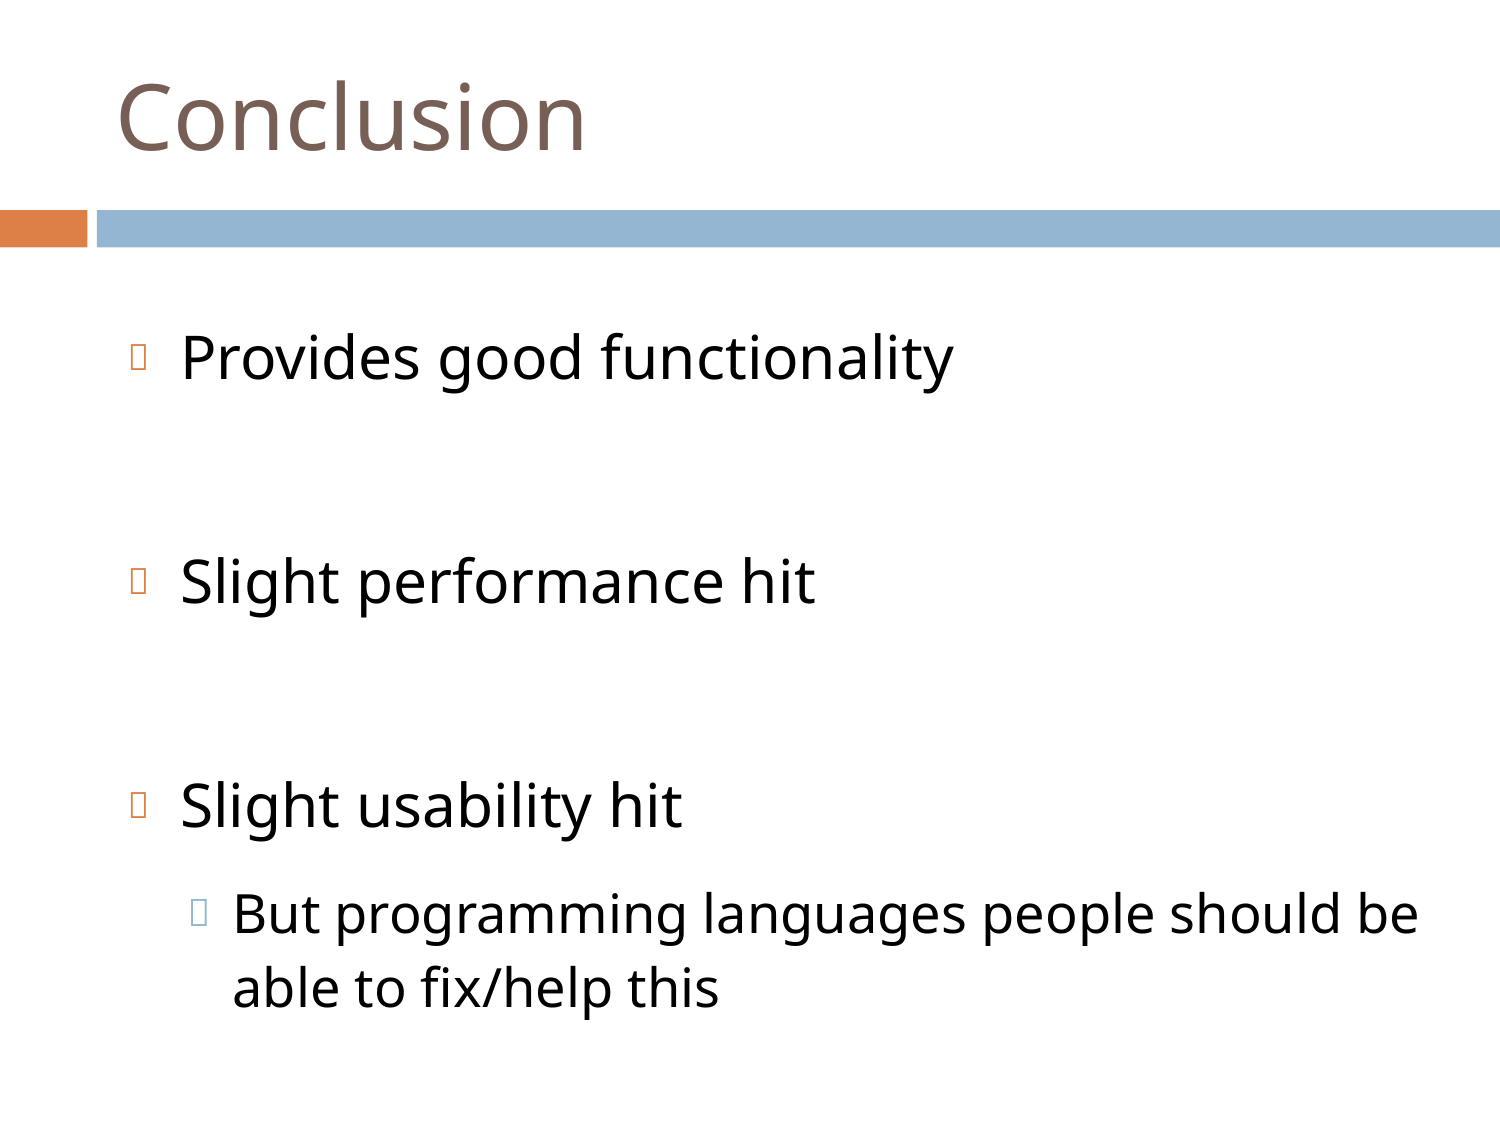

# Conclusion
Provides good functionality
Slight performance hit
Slight usability hit
But programming languages people should be able to fix/help this